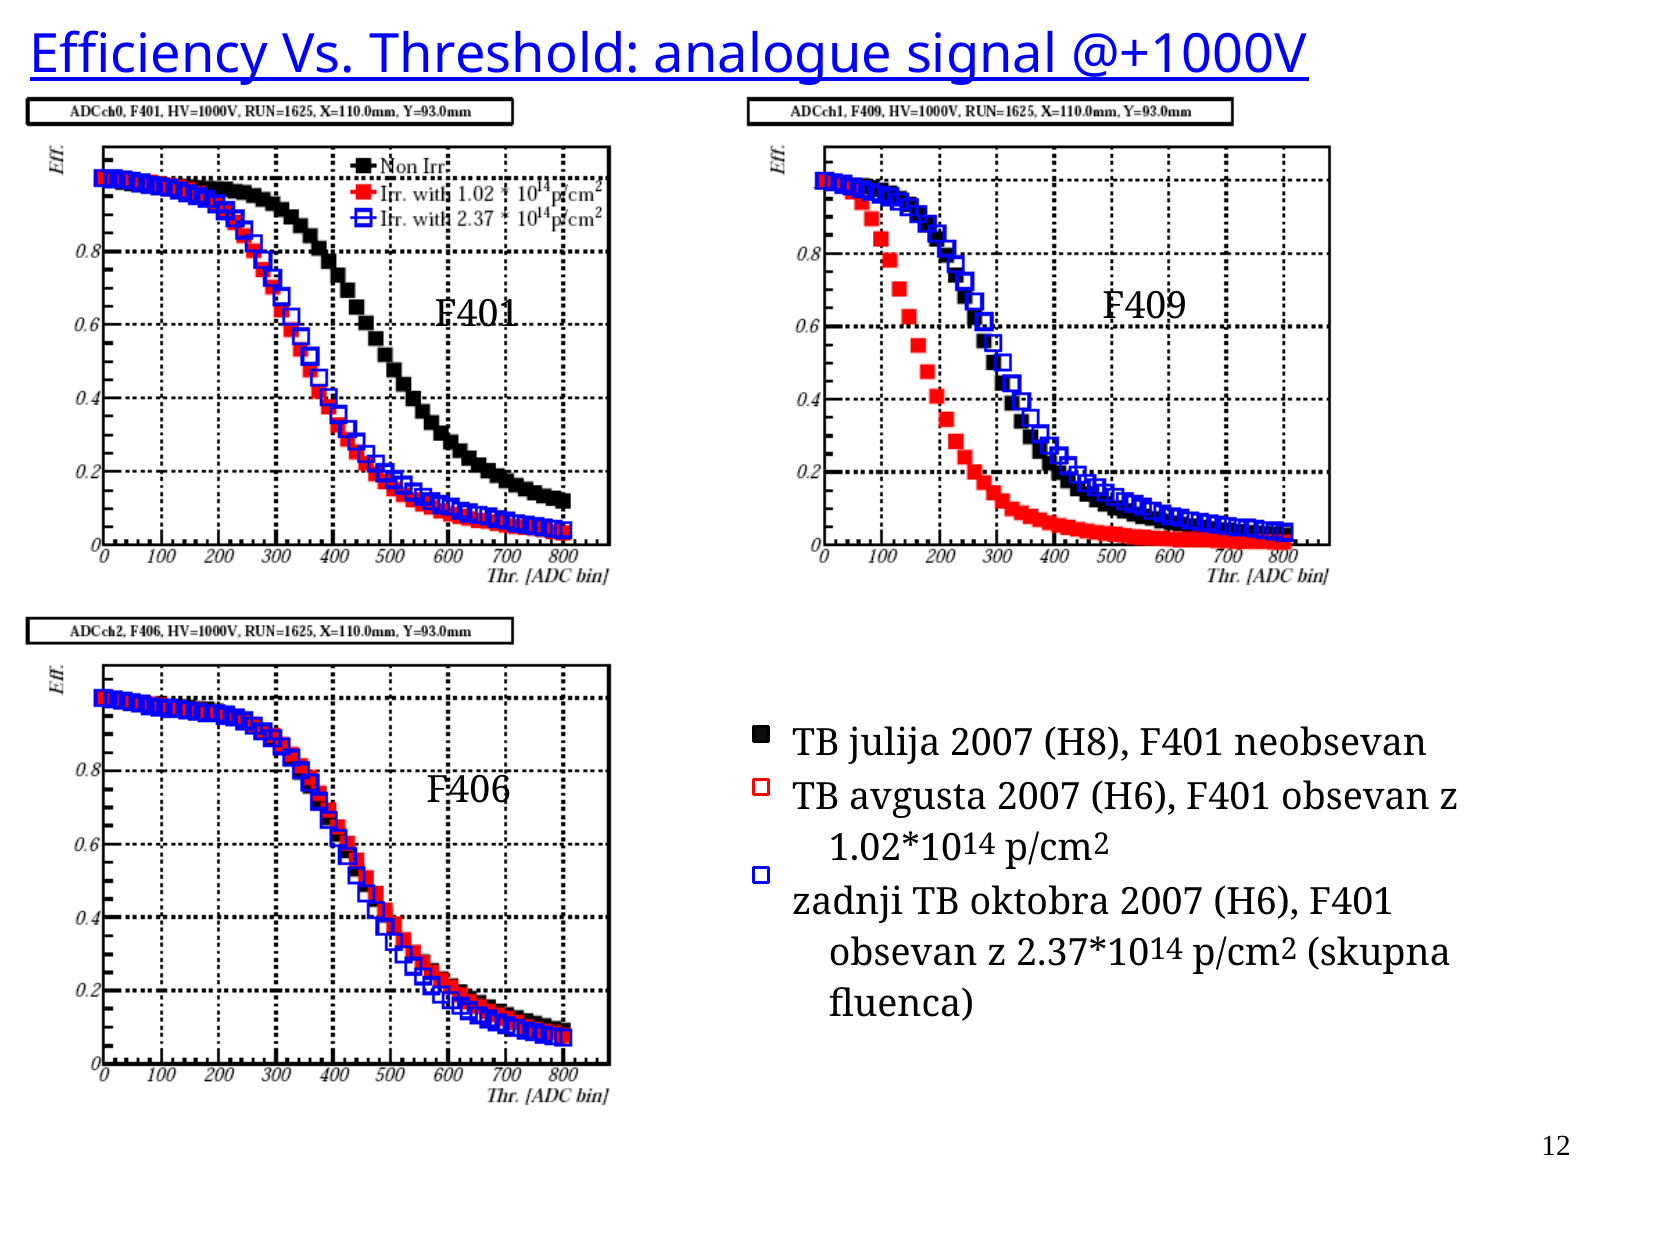

# Efficiency Vs. Threshold: analogue signal @+1000V
F409
F401
TB julija 2007 (H8), F401 neobsevan
TB avgusta 2007 (H6), F401 obsevan z 1.02*1014 p/cm2
zadnji TB oktobra 2007 (H6), F401 obsevan z 2.37*1014 p/cm2 (skupna fluenca)
F406
12